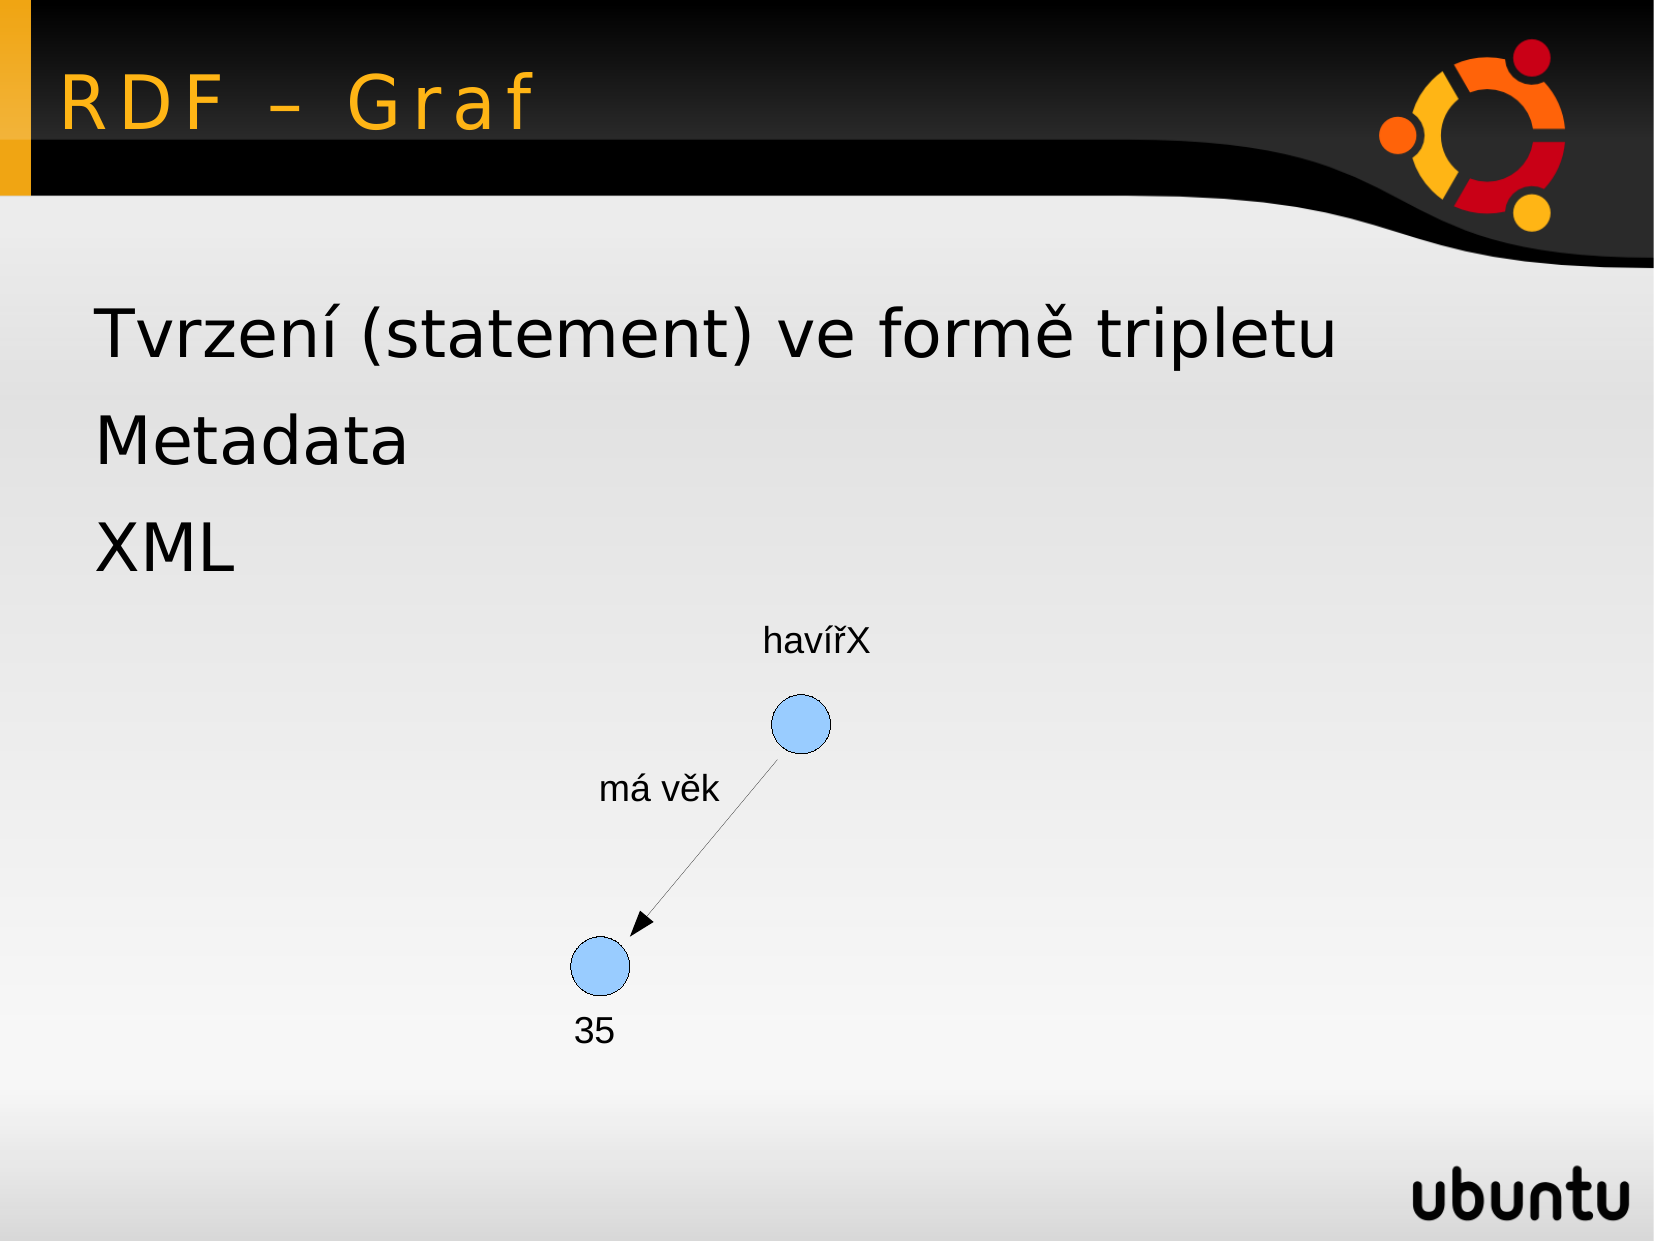

# RDF – Graf
Tvrzení (statement) ve formě tripletu
Metadata
XML
havířX
má věk
35